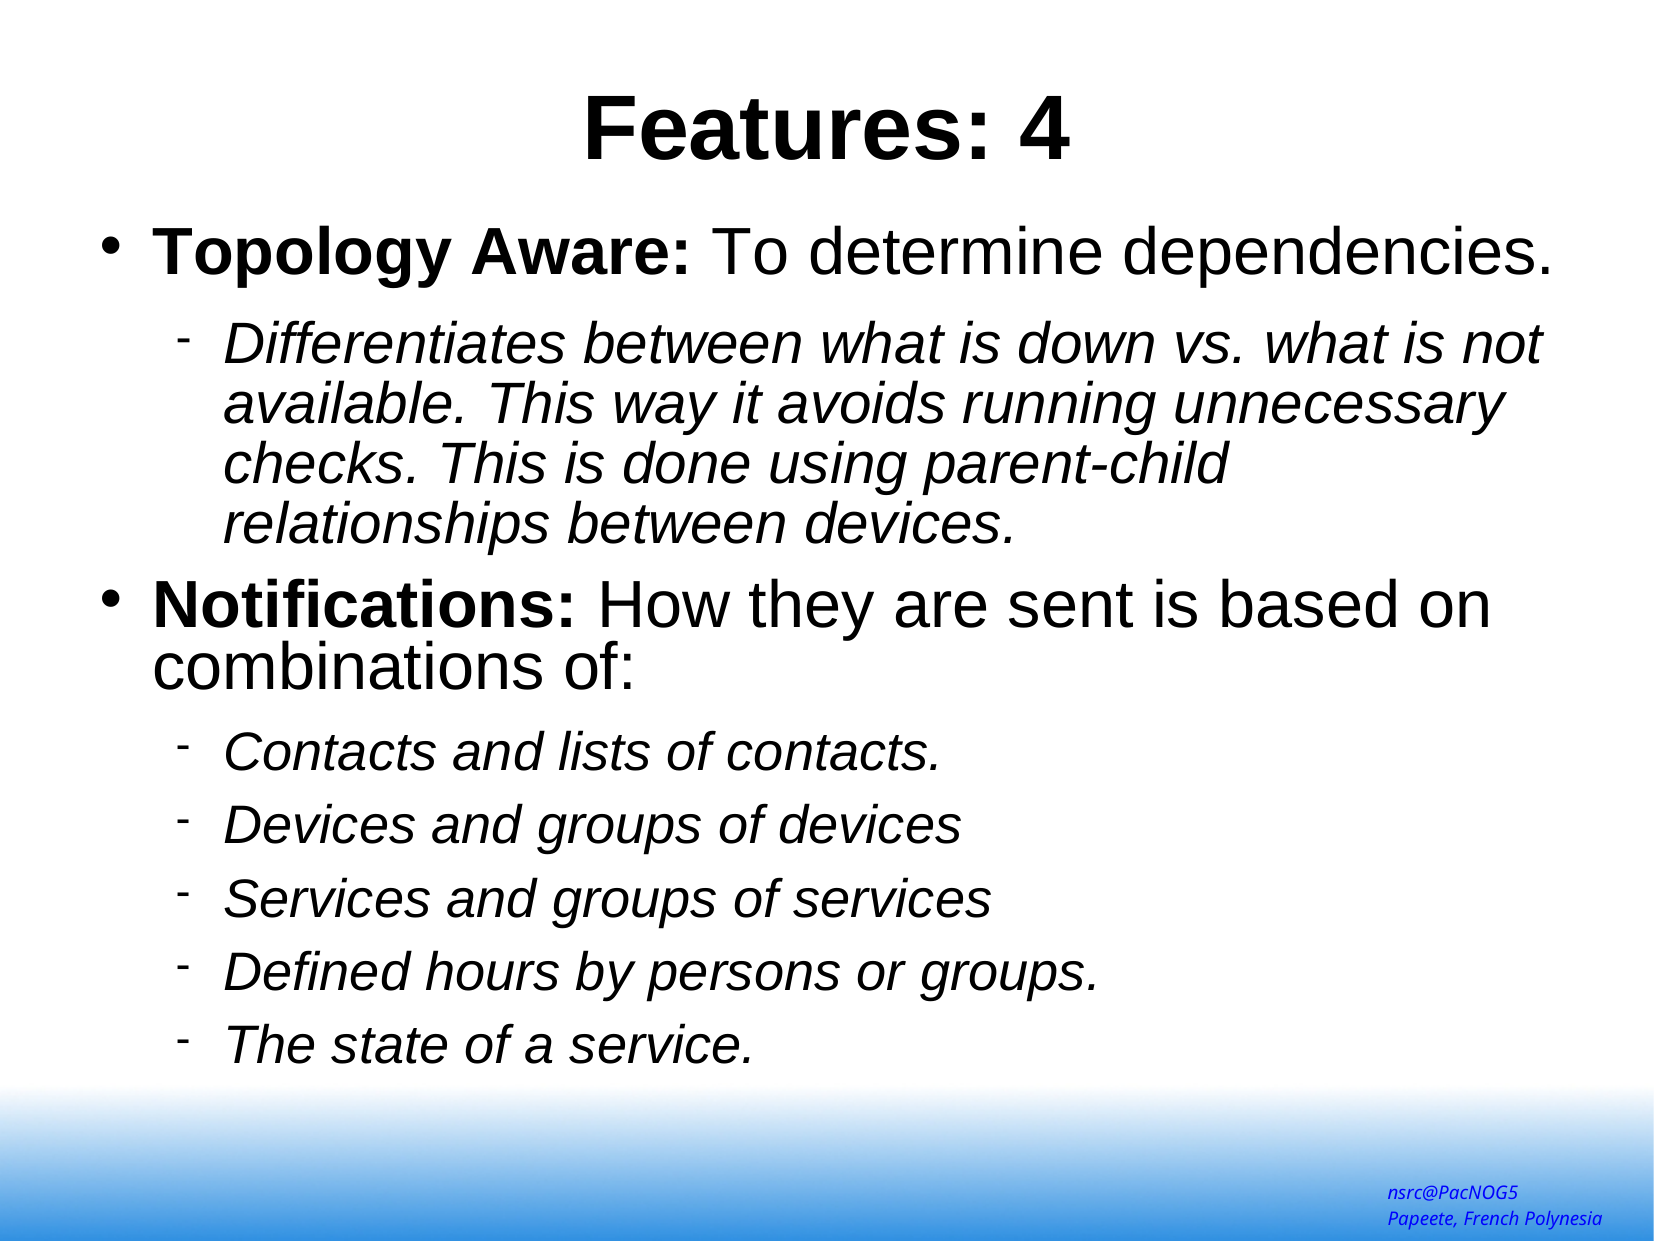

# Features: 4
Topology Aware: To determine dependencies.
Differentiates between what is down vs. what is not available. This way it avoids running unnecessary checks. This is done using parent-child relationships between devices.
Notifications: How they are sent is based on combinations of:
Contacts and lists of contacts.
Devices and groups of devices
Services and groups of services
Defined hours by persons or groups.
The state of a service.